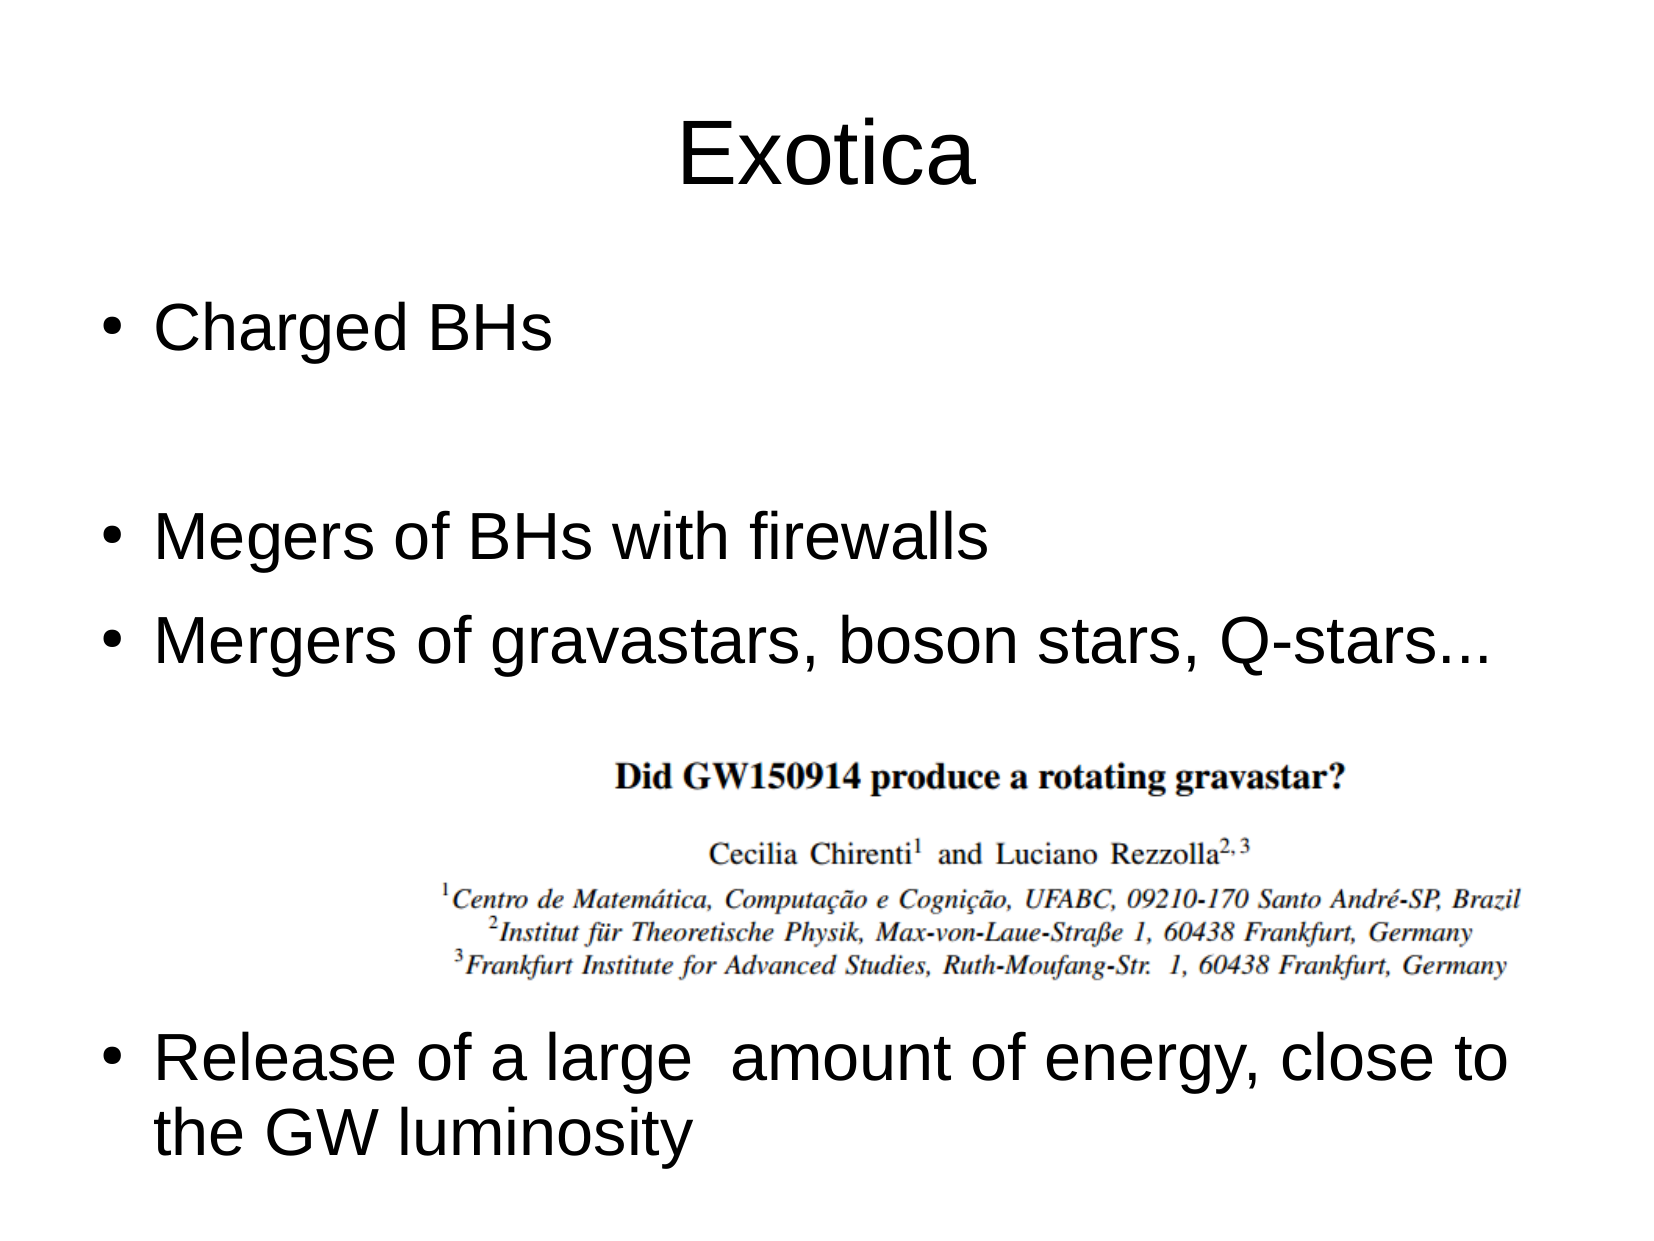

# Exotica
Charged BHs
Megers of BHs with firewalls
Mergers of gravastars, boson stars, Q-stars...
Release of a large amount of energy, close to the GW luminosity